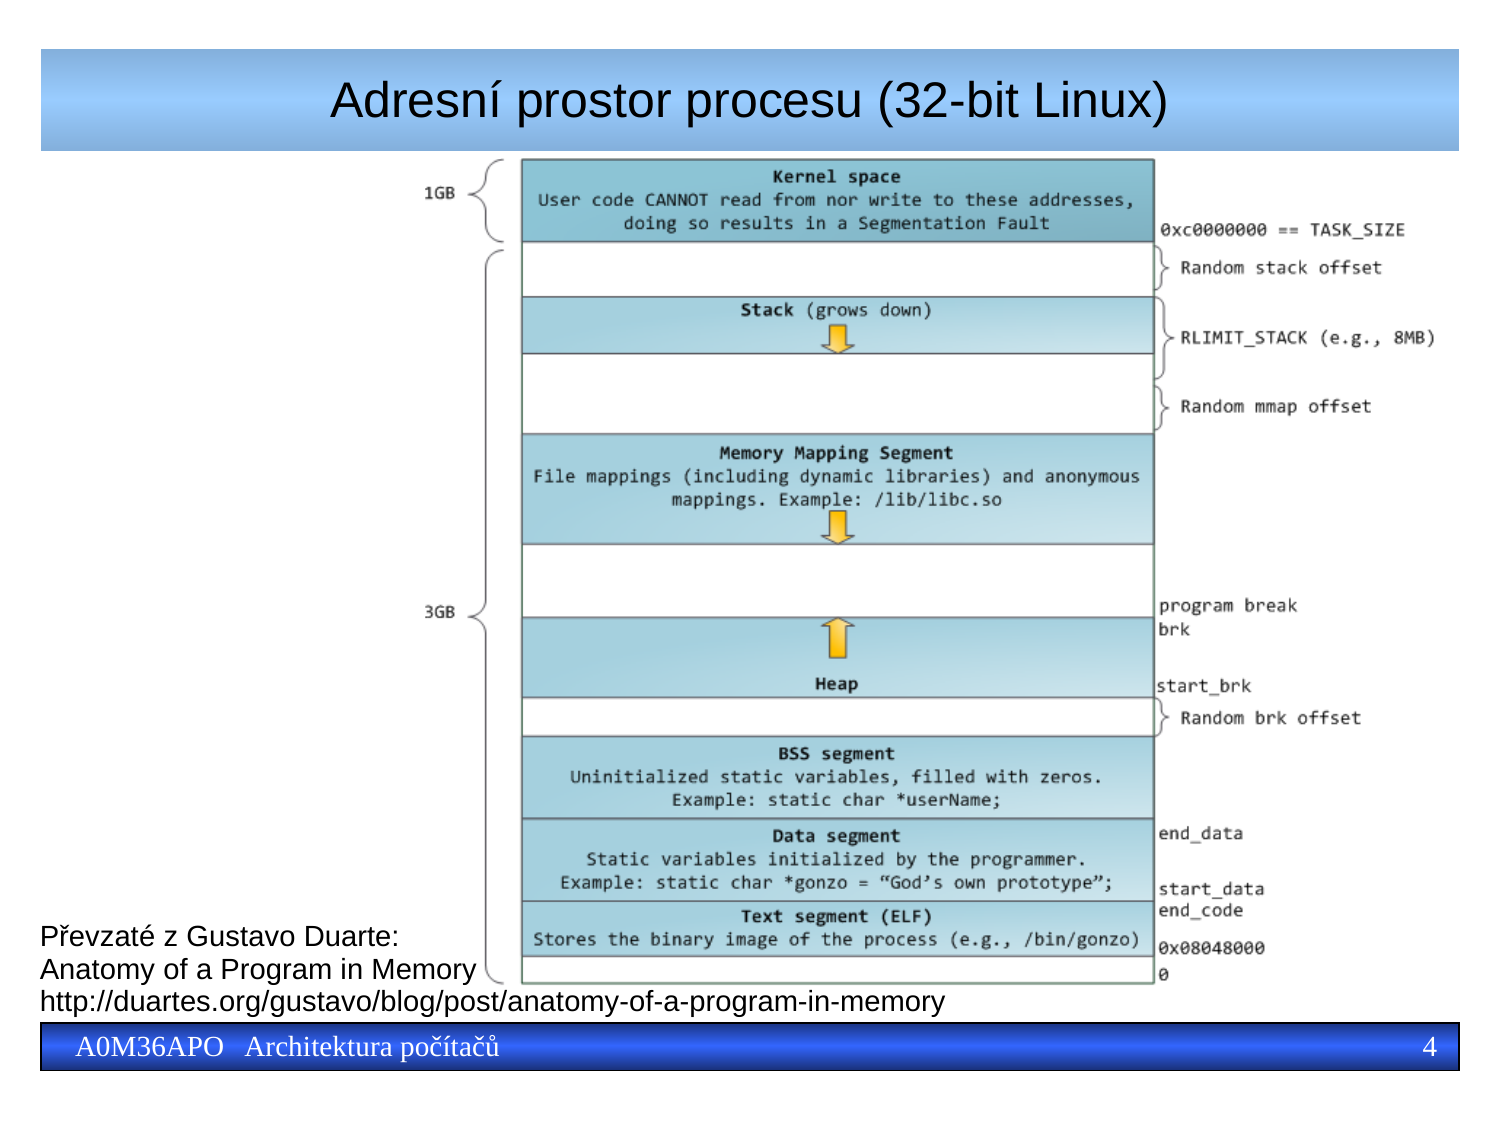

# Adresní prostor procesu (32-bit Linux)
Převzaté z Gustavo Duarte:
Anatomy of a Program in Memory
http://duartes.org/gustavo/blog/post/anatomy-of-a-program-in-memory
A0M36APO Architektura počítačů
4